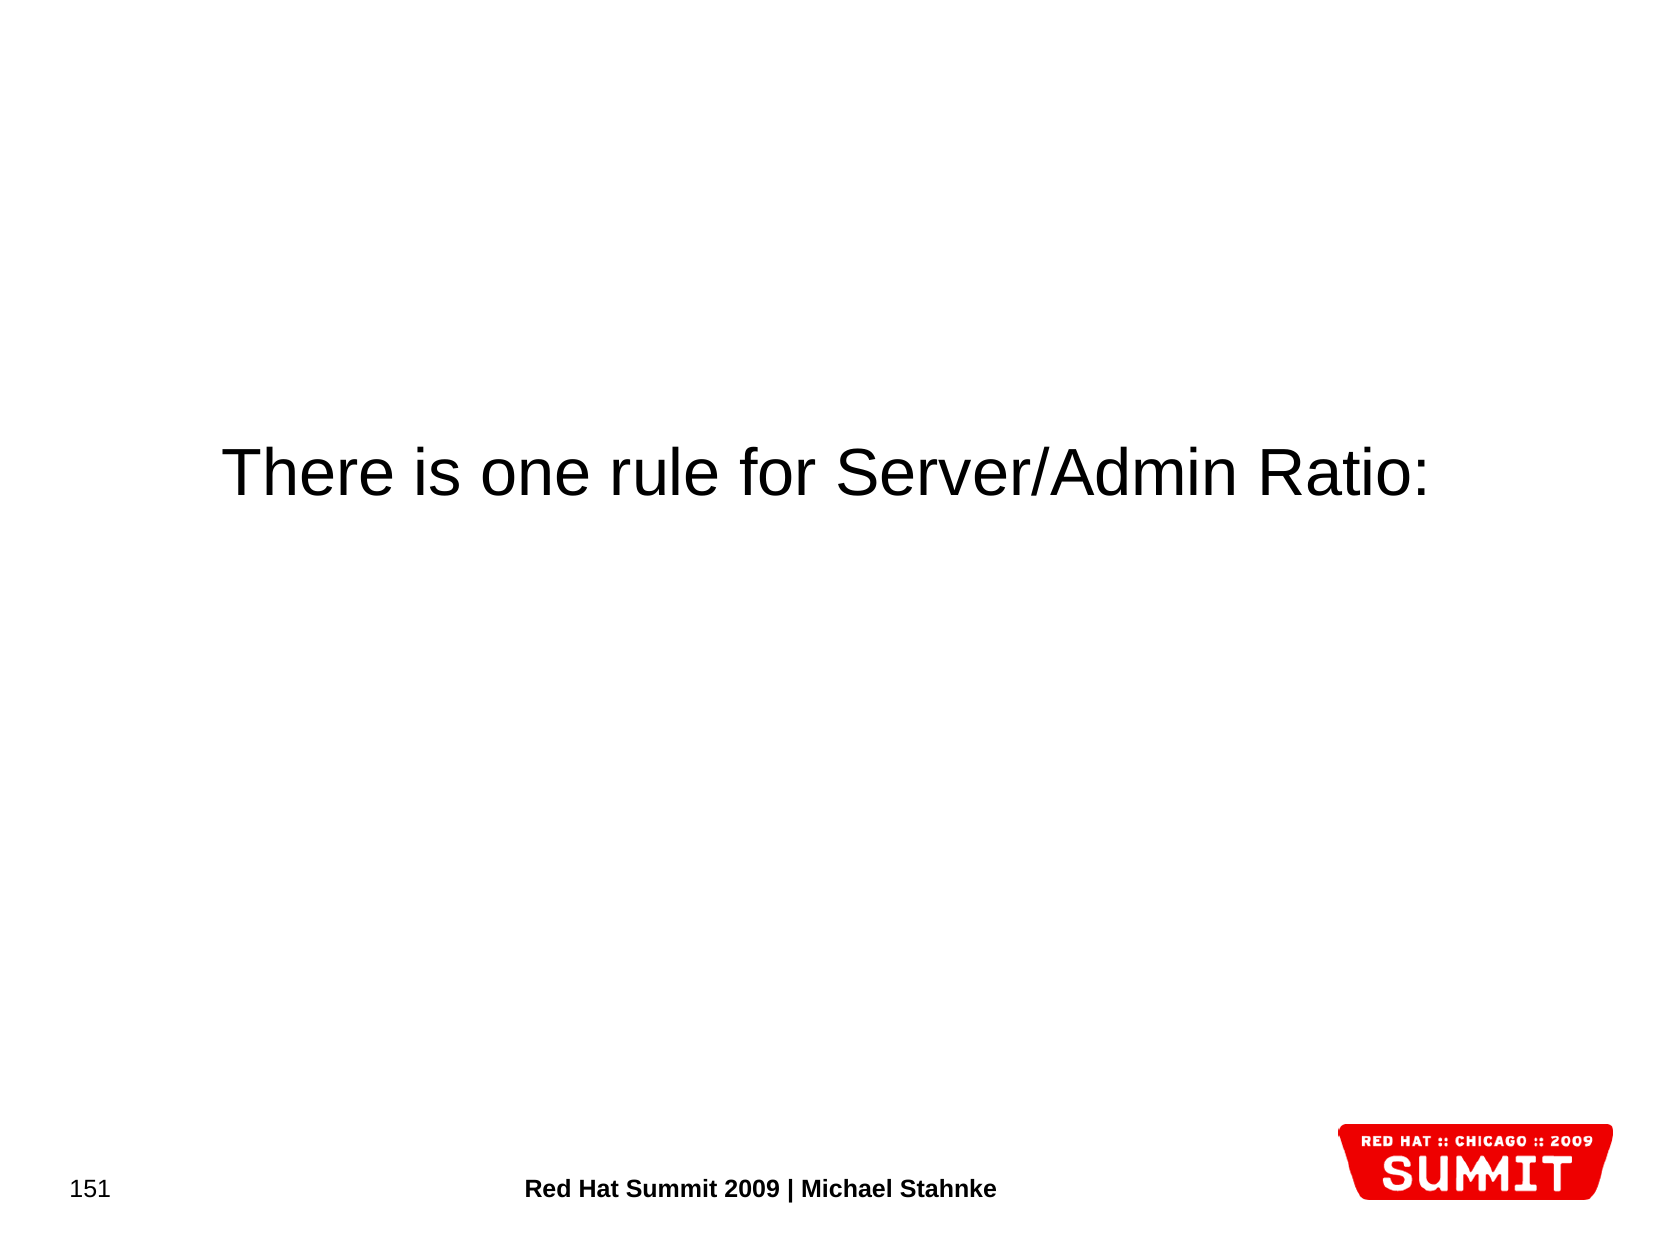

# There is one rule for Server/Admin Ratio: